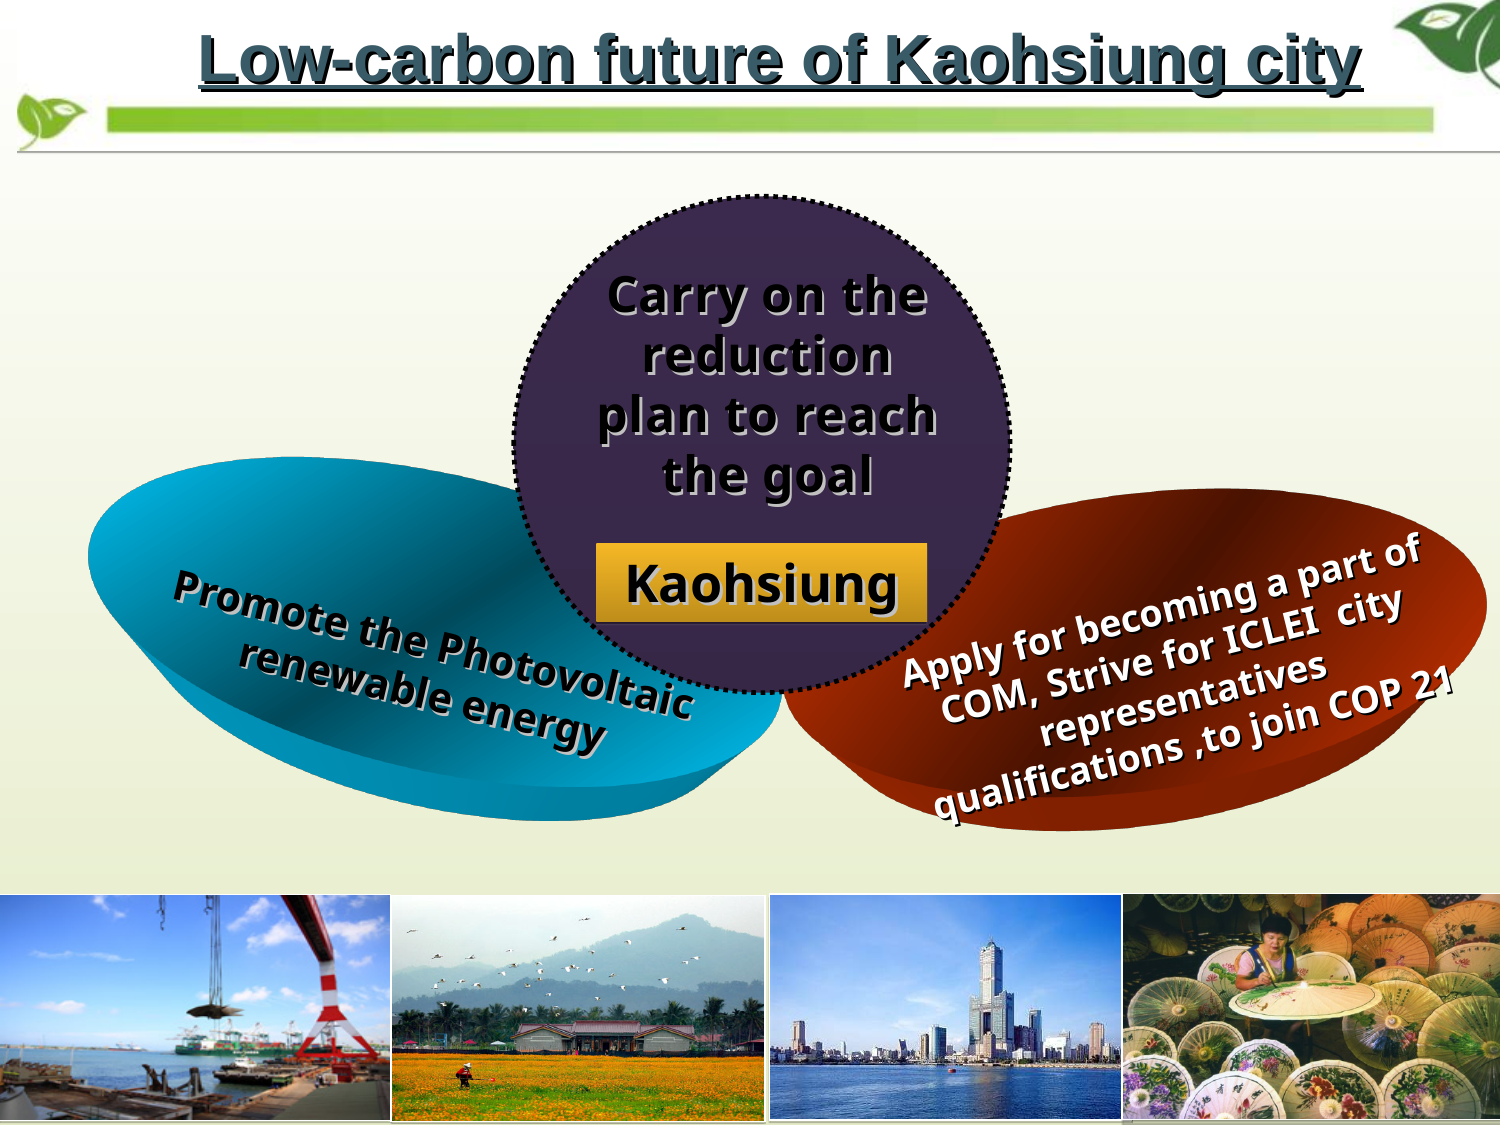

Low-carbon future of Kaohsiung city
Carry on the reduction plan to reach the goal
Kaohsiung
Apply for becoming a part of COM, Strive for ICLEI city representatives qualifications ,to join COP 21
Promote the Photovoltaic renewable energy